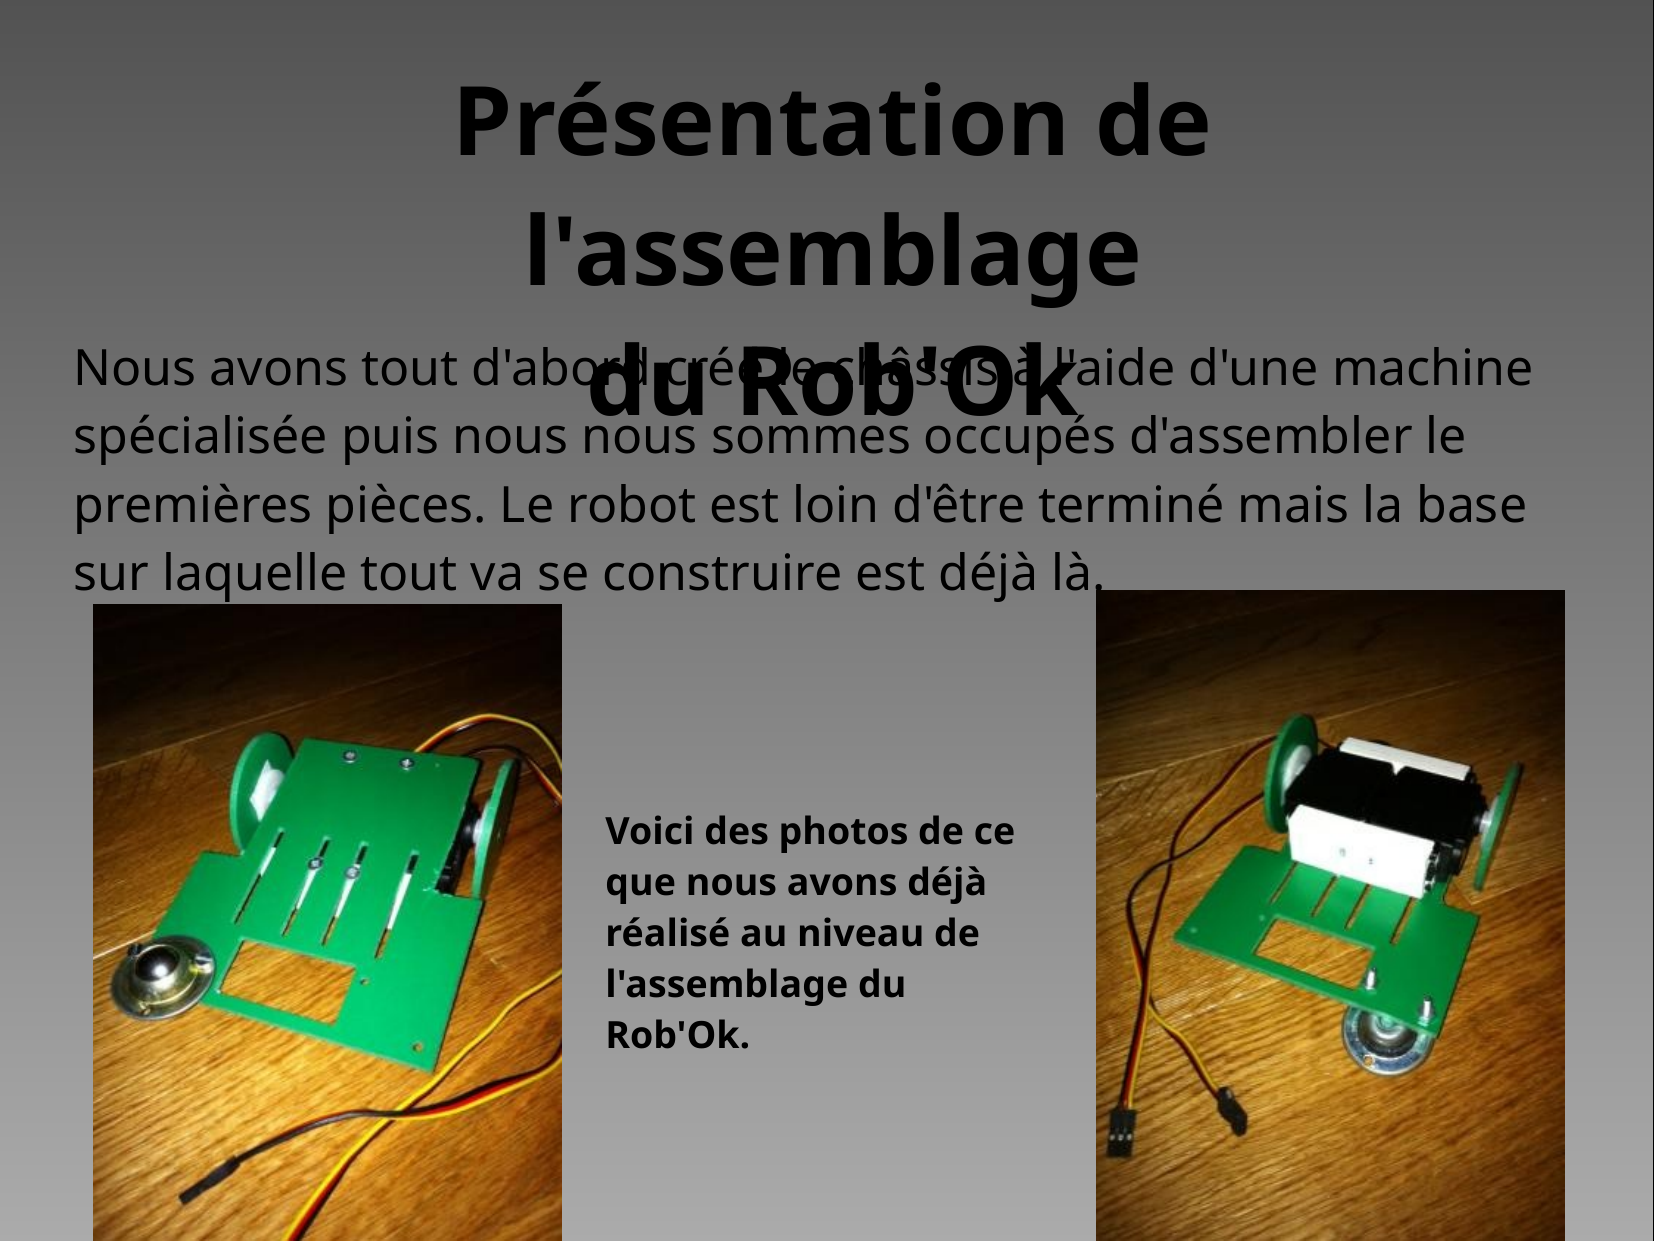

Présentation de l'assemblage
du Rob'Ok
Nous avons tout d'abord créé le châssis à l'aide d'une machine spécialisée puis nous nous sommes occupés d'assembler le premières pièces. Le robot est loin d'être terminé mais la base sur laquelle tout va se construire est déjà là.
Voici des photos de ce que nous avons déjà réalisé au niveau de l'assemblage du Rob'Ok.